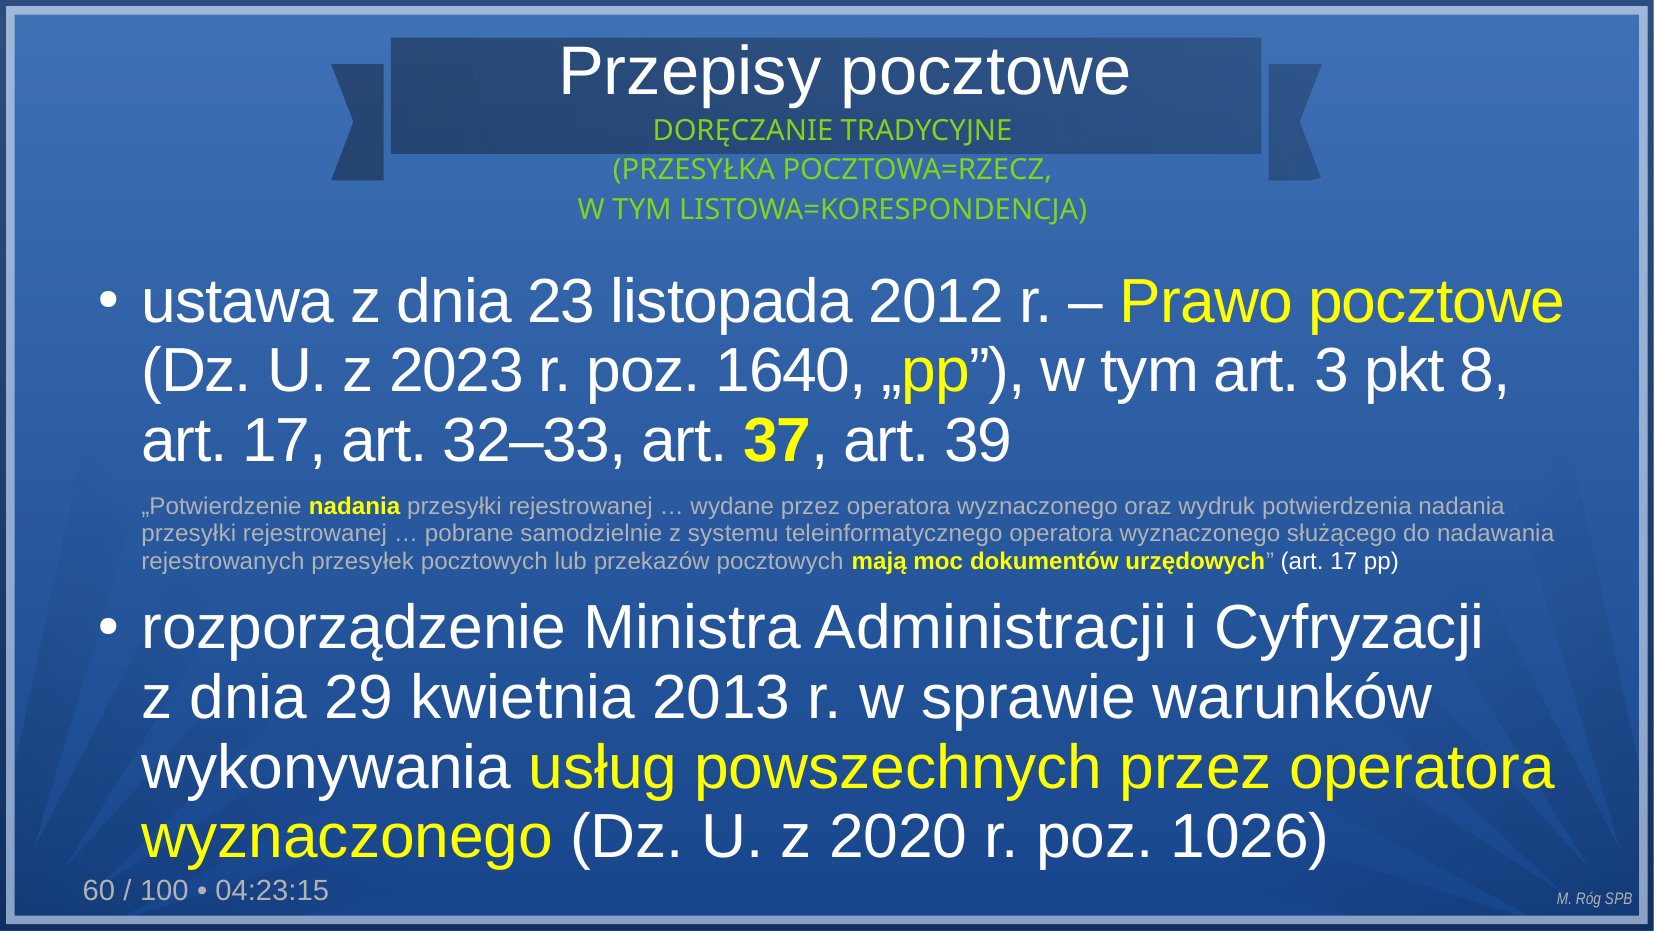

Przepisy pocztowe
DORĘCZANIE TRADYCYJNE
(PRZESYŁKA POCZTOWA=RZECZ,
W TYM LISTOWA=KORESPONDENCJA)
# ustawa z dnia 23 listopada 2012 r. – Prawo pocztowe (Dz. U. z 2023 r. poz. 1640, „pp”), w tym art. 3 pkt 8, art. 17, art. 32–33, art. 37, art. 39
„Potwierdzenie nadania przesyłki rejestrowanej … wydane przez operatora wyznaczonego oraz wydruk potwierdzenia nadania przesyłki rejestrowanej … pobrane samodzielnie z systemu teleinformatycznego operatora wyznaczonego służącego do nadawania rejestrowanych przesyłek pocztowych lub przekazów pocztowych mają moc dokumentów urzędowych” (art. 17 pp)
rozporządzenie Ministra Administracji i Cyfryzacji z dnia 29 kwietnia 2013 r. w sprawie warunków wykonywania usług powszechnych przez operatora wyznaczonego (Dz. U. z 2020 r. poz. 1026)